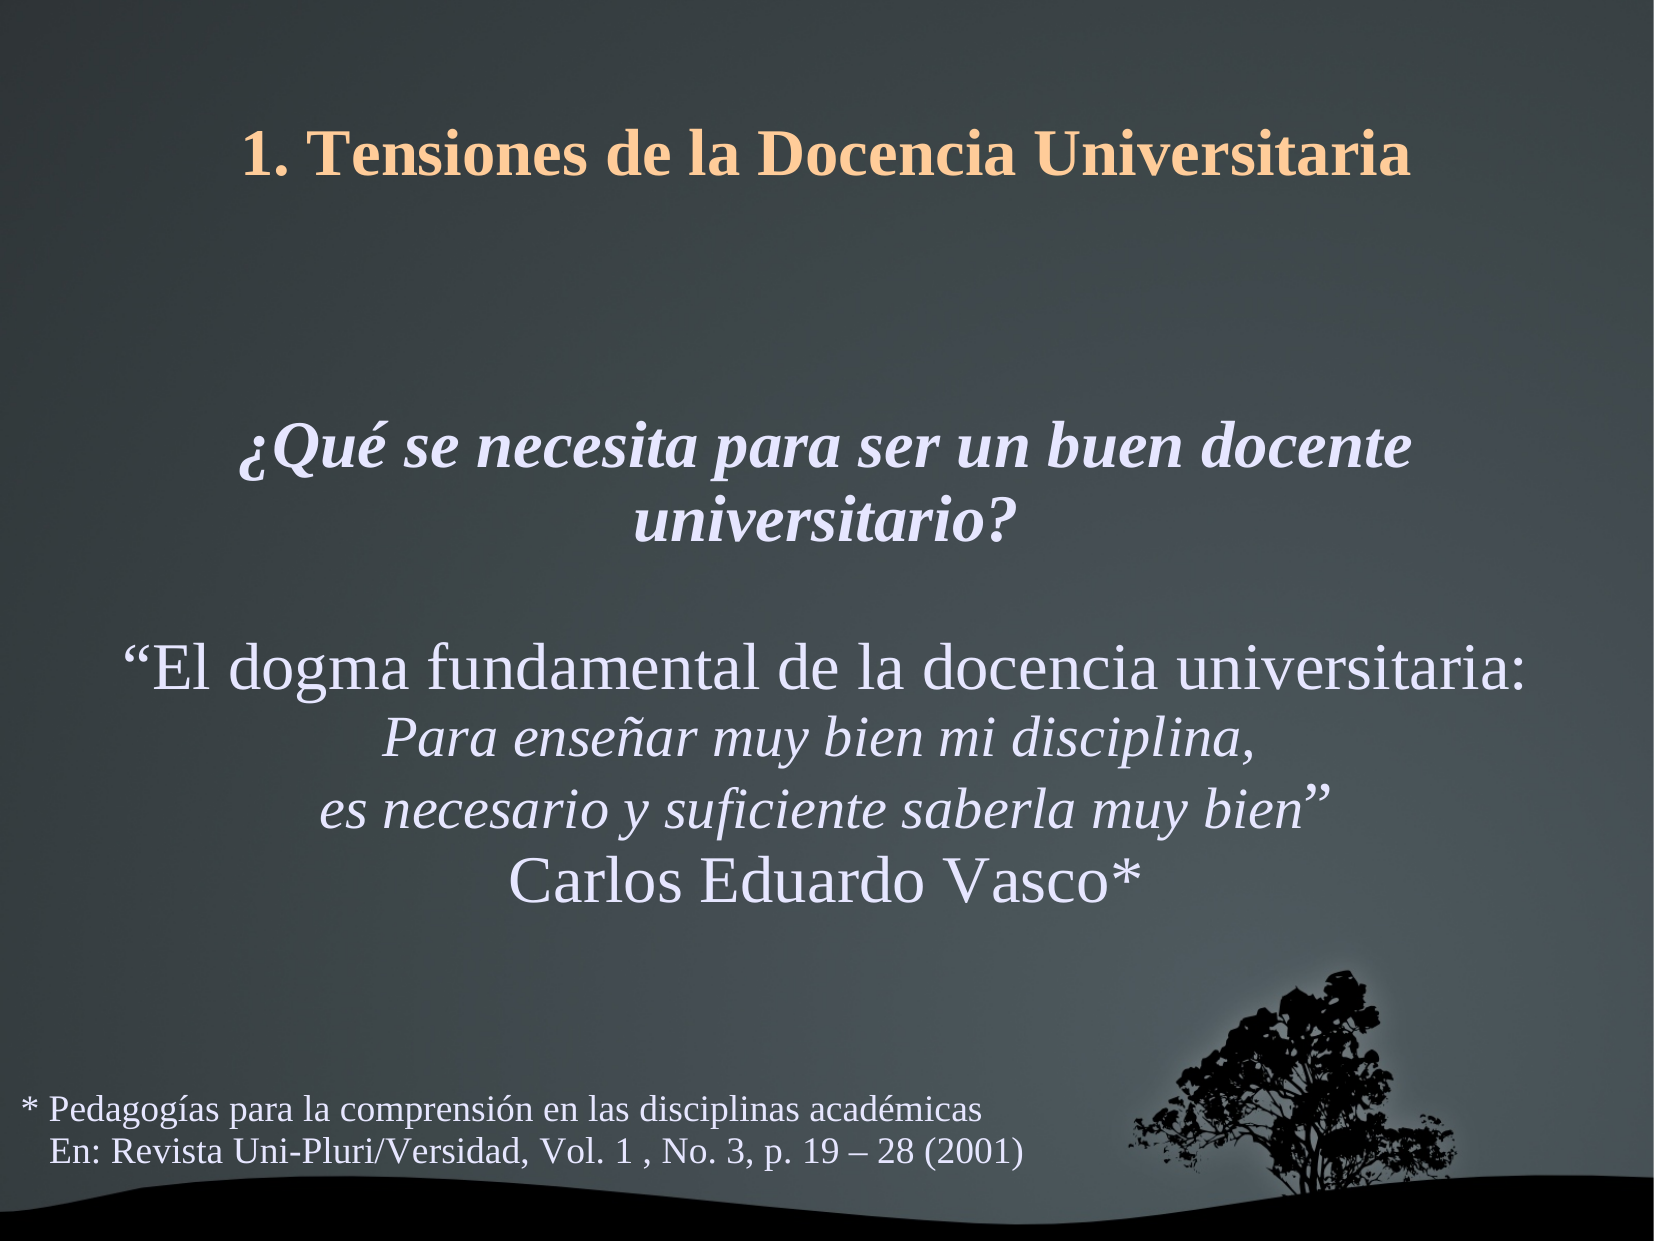

# 1. Tensiones de la Docencia Universitaria
¿Qué se necesita para ser un buen docente universitario?
“El dogma fundamental de la docencia universitaria: Para enseñar muy bien mi disciplina,
es necesario y suficiente saberla muy bien”
Carlos Eduardo Vasco*
* Pedagogías para la comprensión en las disciplinas académicas
 En: Revista Uni-Pluri/Versidad, Vol. 1 , No. 3, p. 19 – 28 (2001)